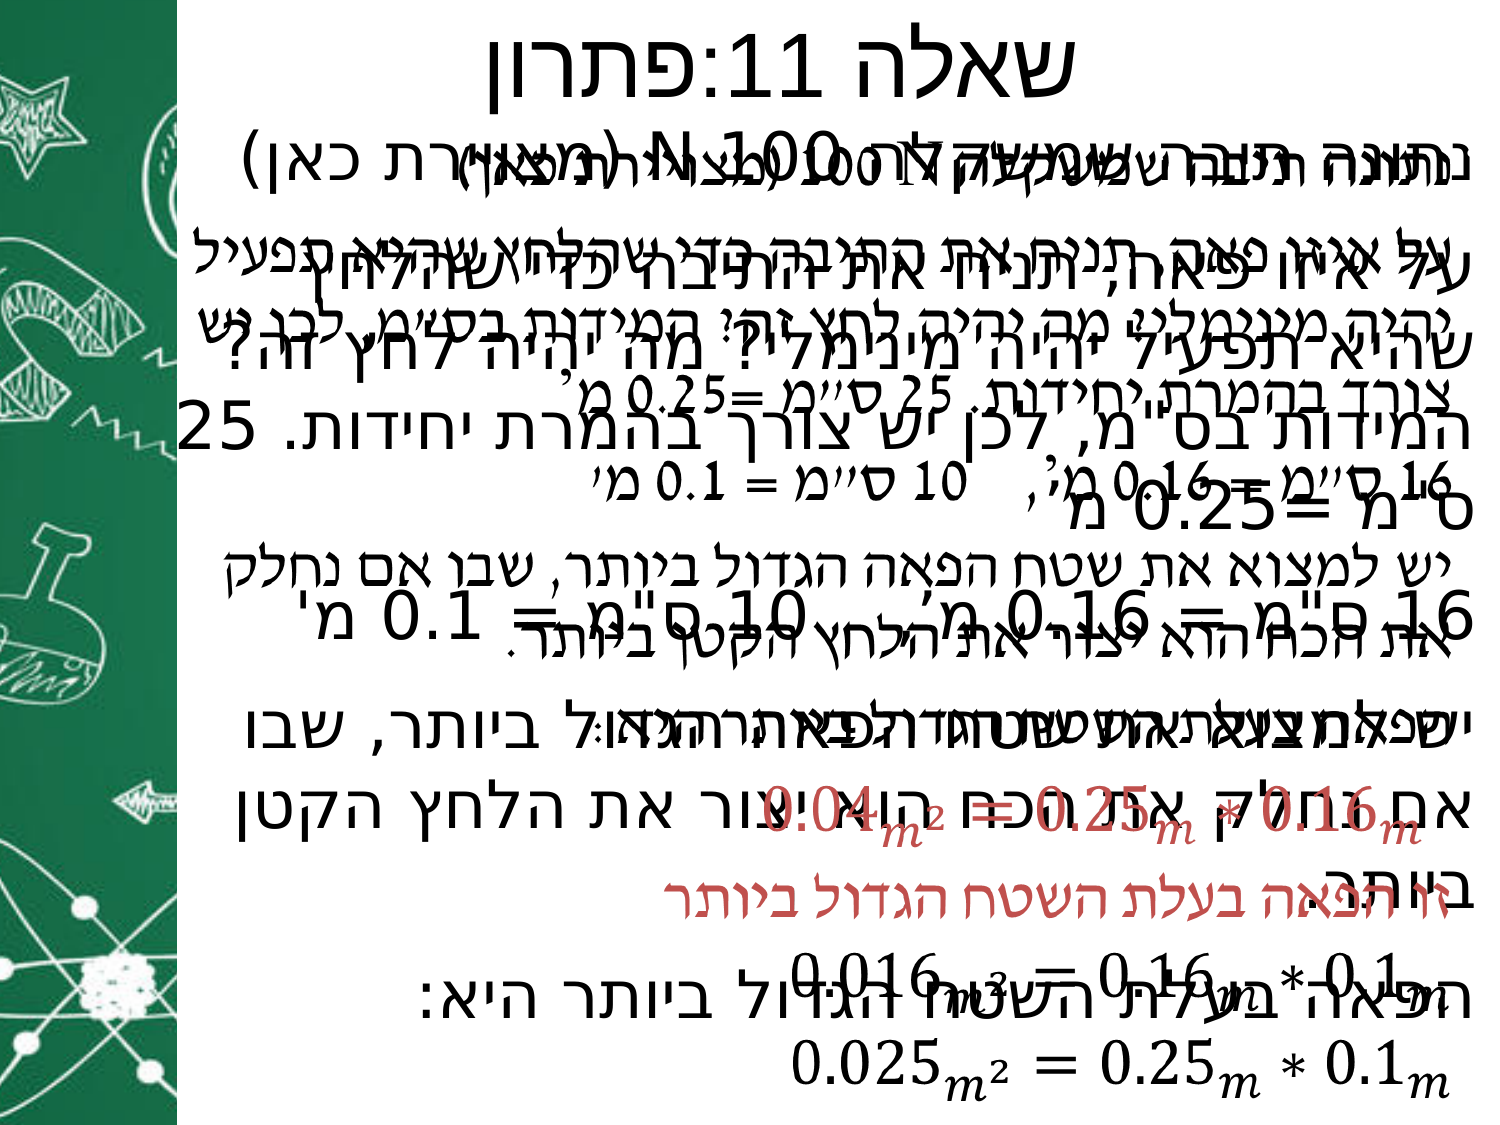

# שאלה 11:פתרון
נתונה תיבה שמשקלה N 100 (מצויירת כאן)
על איזו פאה, תניח את התיבה כדי שהלחץ שהיא תפעיל יהיה מינימלי? מה יהיה לחץ זה? המידות בס"מ, לכן יש צורך בהמרת יחידות. 25 ס"מ =0.25 מ’
16 ס"מ = 0.16 מ’, 10 ס"מ = 0.1 מ'
יש למצוא את שטח הפאה הגדול ביותר, שבו אם נחלק את הכח הוא יצור את הלחץ הקטן ביותר.
הפאה בעלת השטח הגדול ביותר היא:
זו הפאה בעלת השטח הגדול ביותר